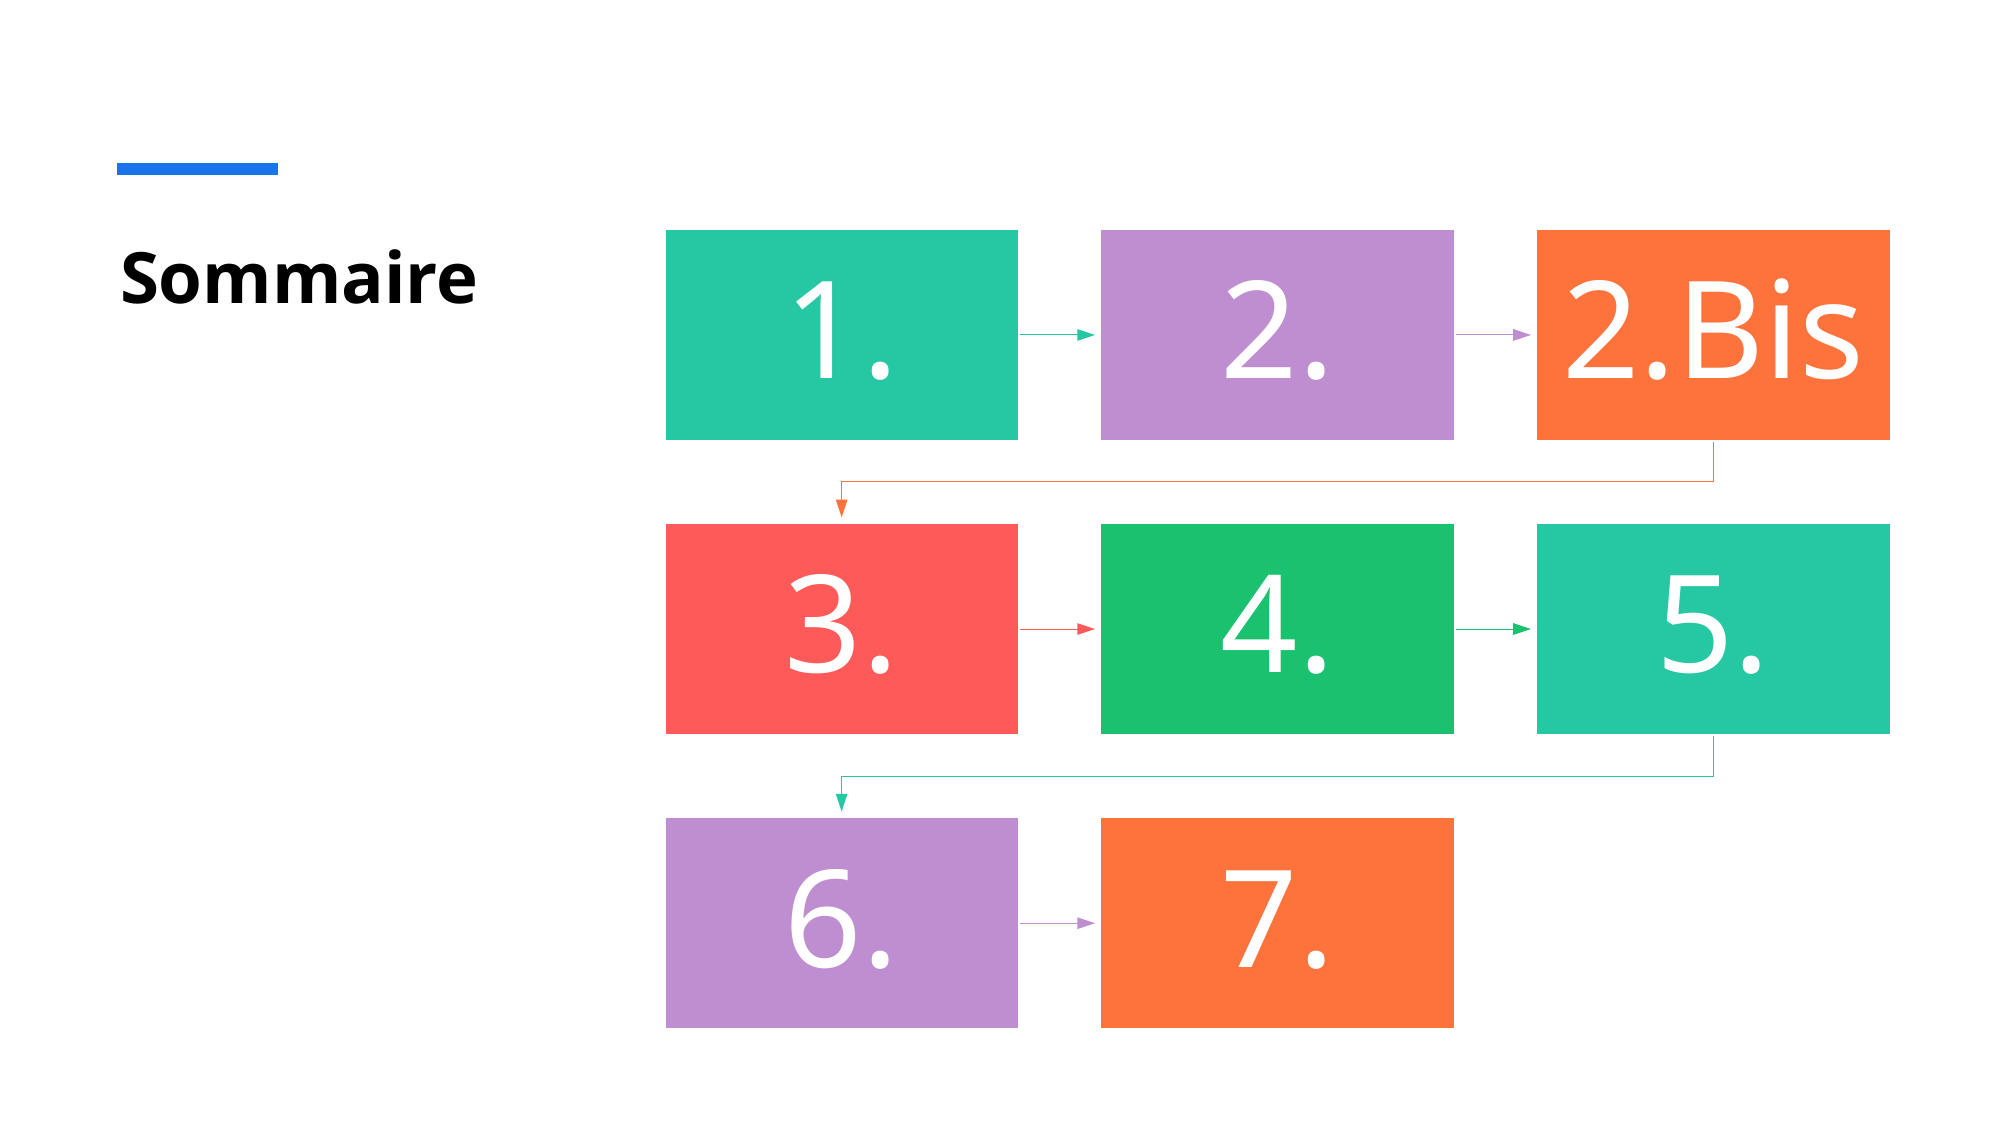

# Sommaire
1.
2.
2.Bis
3.
4.
5.
6.
7.